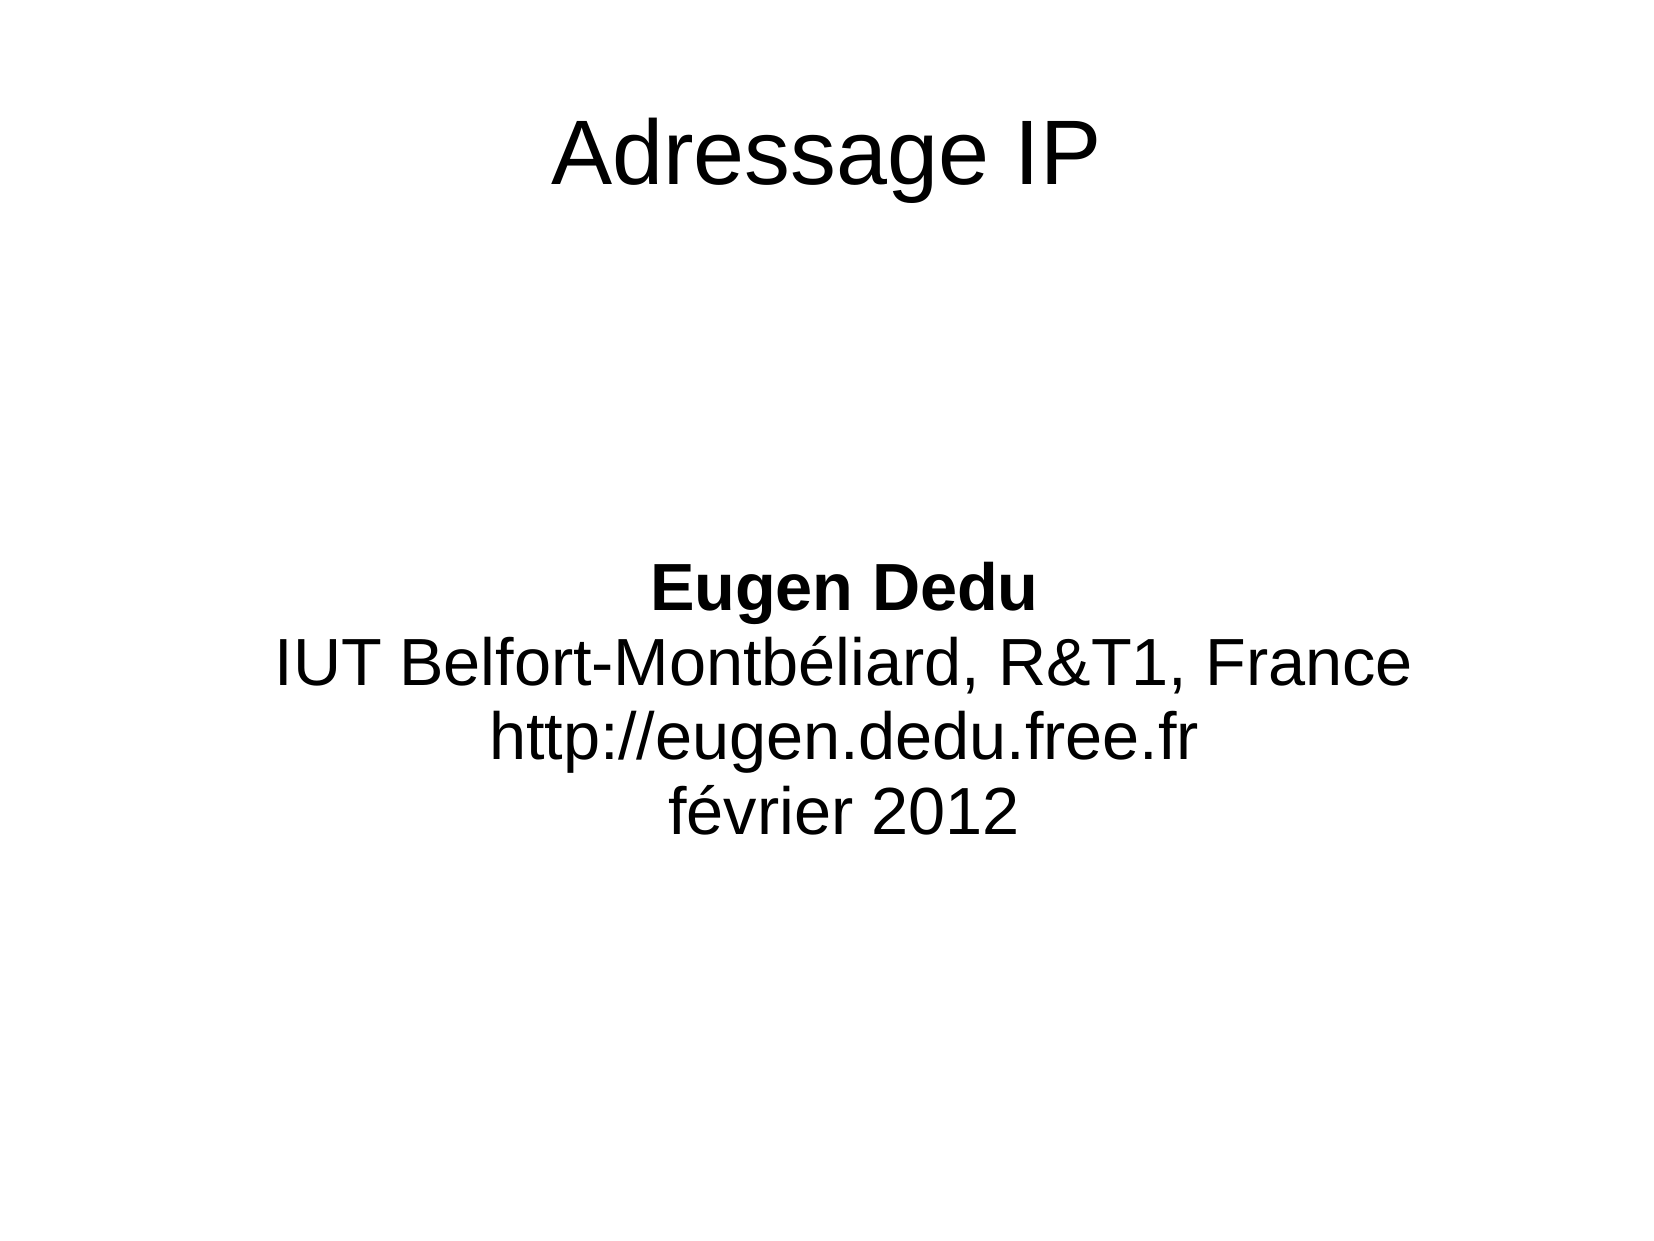

# Adressage IP
Eugen Dedu
IUT Belfort-Montbéliard, R&T1, France
http://eugen.dedu.free.fr
février 2012